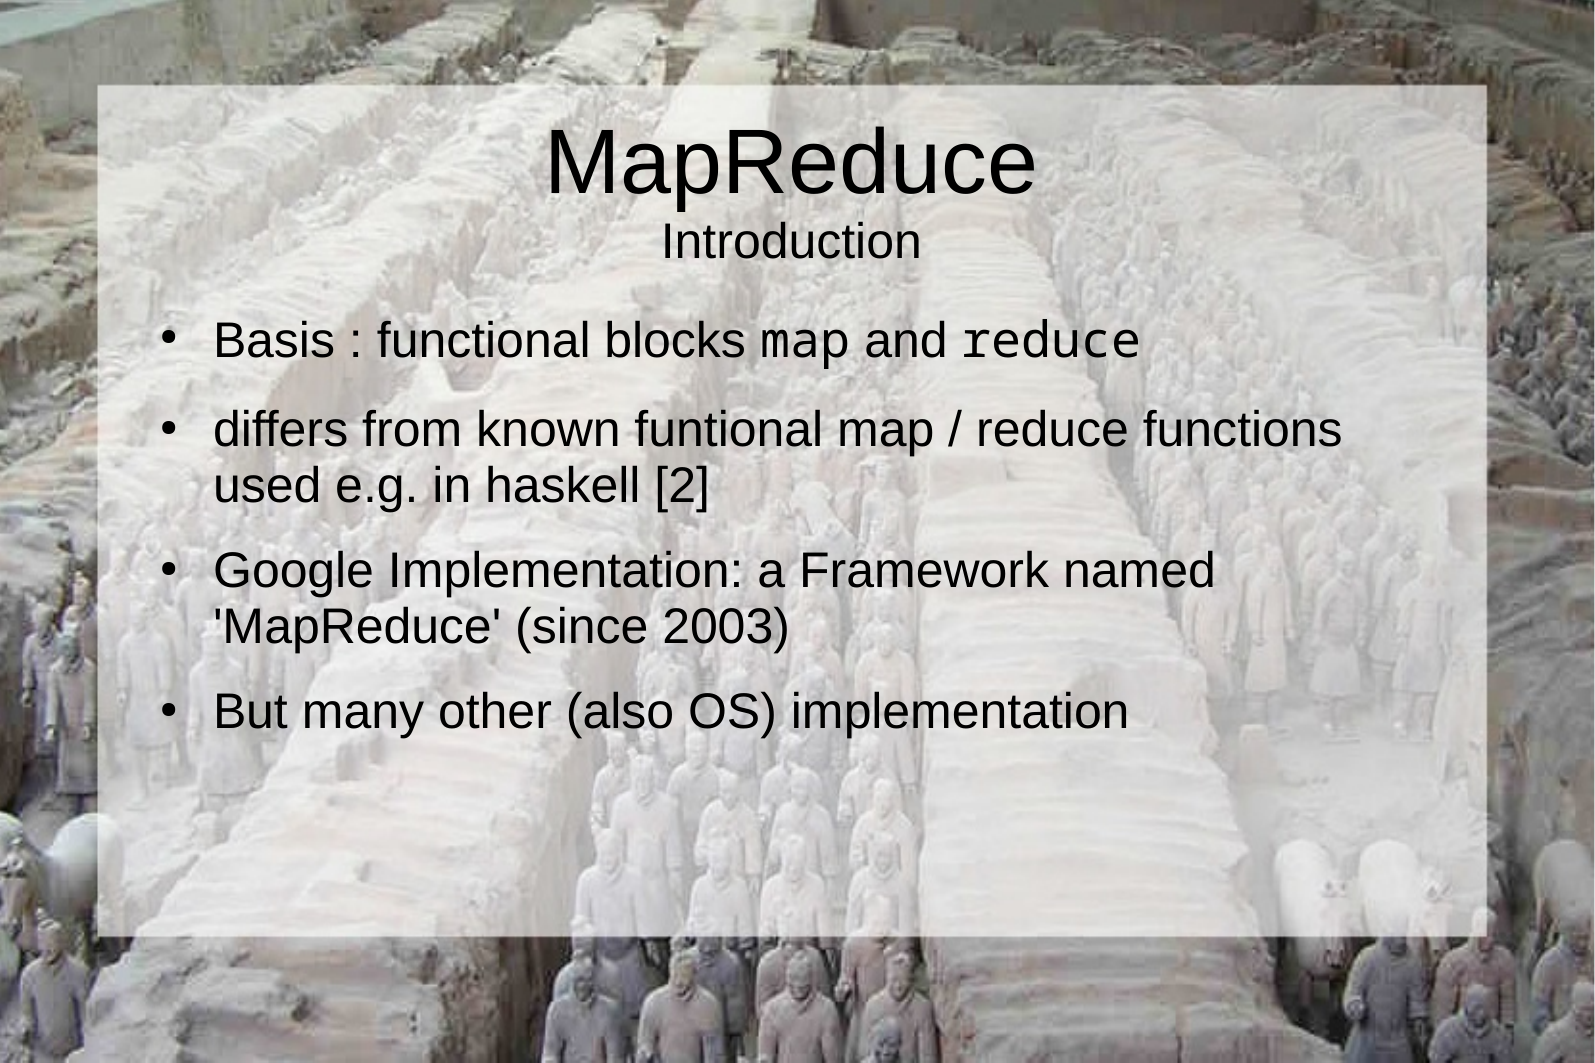

# MapReduce Introduction
Basis : functional blocks map and reduce
differs from known funtional map / reduce functions used e.g. in haskell [2]
Google Implementation: a Framework named 'MapReduce' (since 2003)
But many other (also OS) implementation